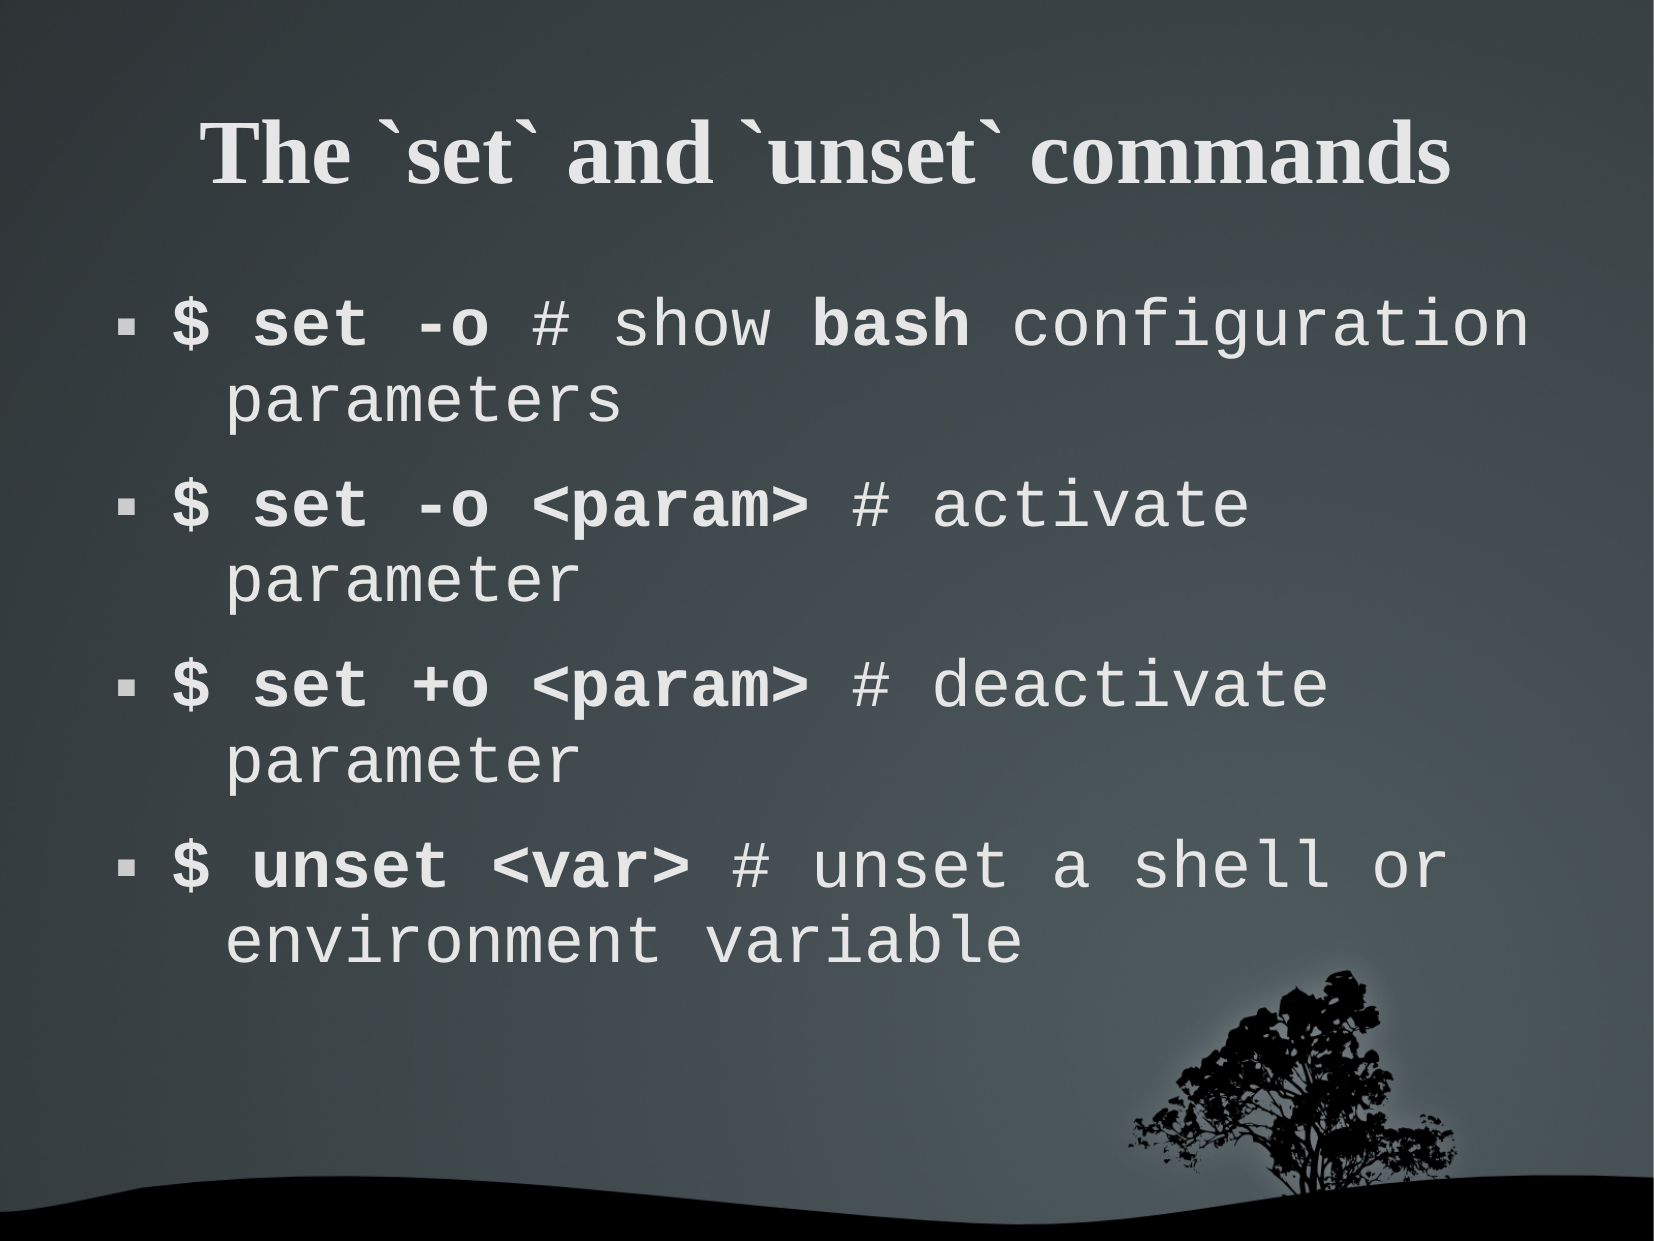

# The `set` and `unset` commands
$ set -o # show bash configuration parameters
$ set -o <param> # activate parameter
$ set +o <param> # deactivate parameter
$ unset <var> # unset a shell or environment variable